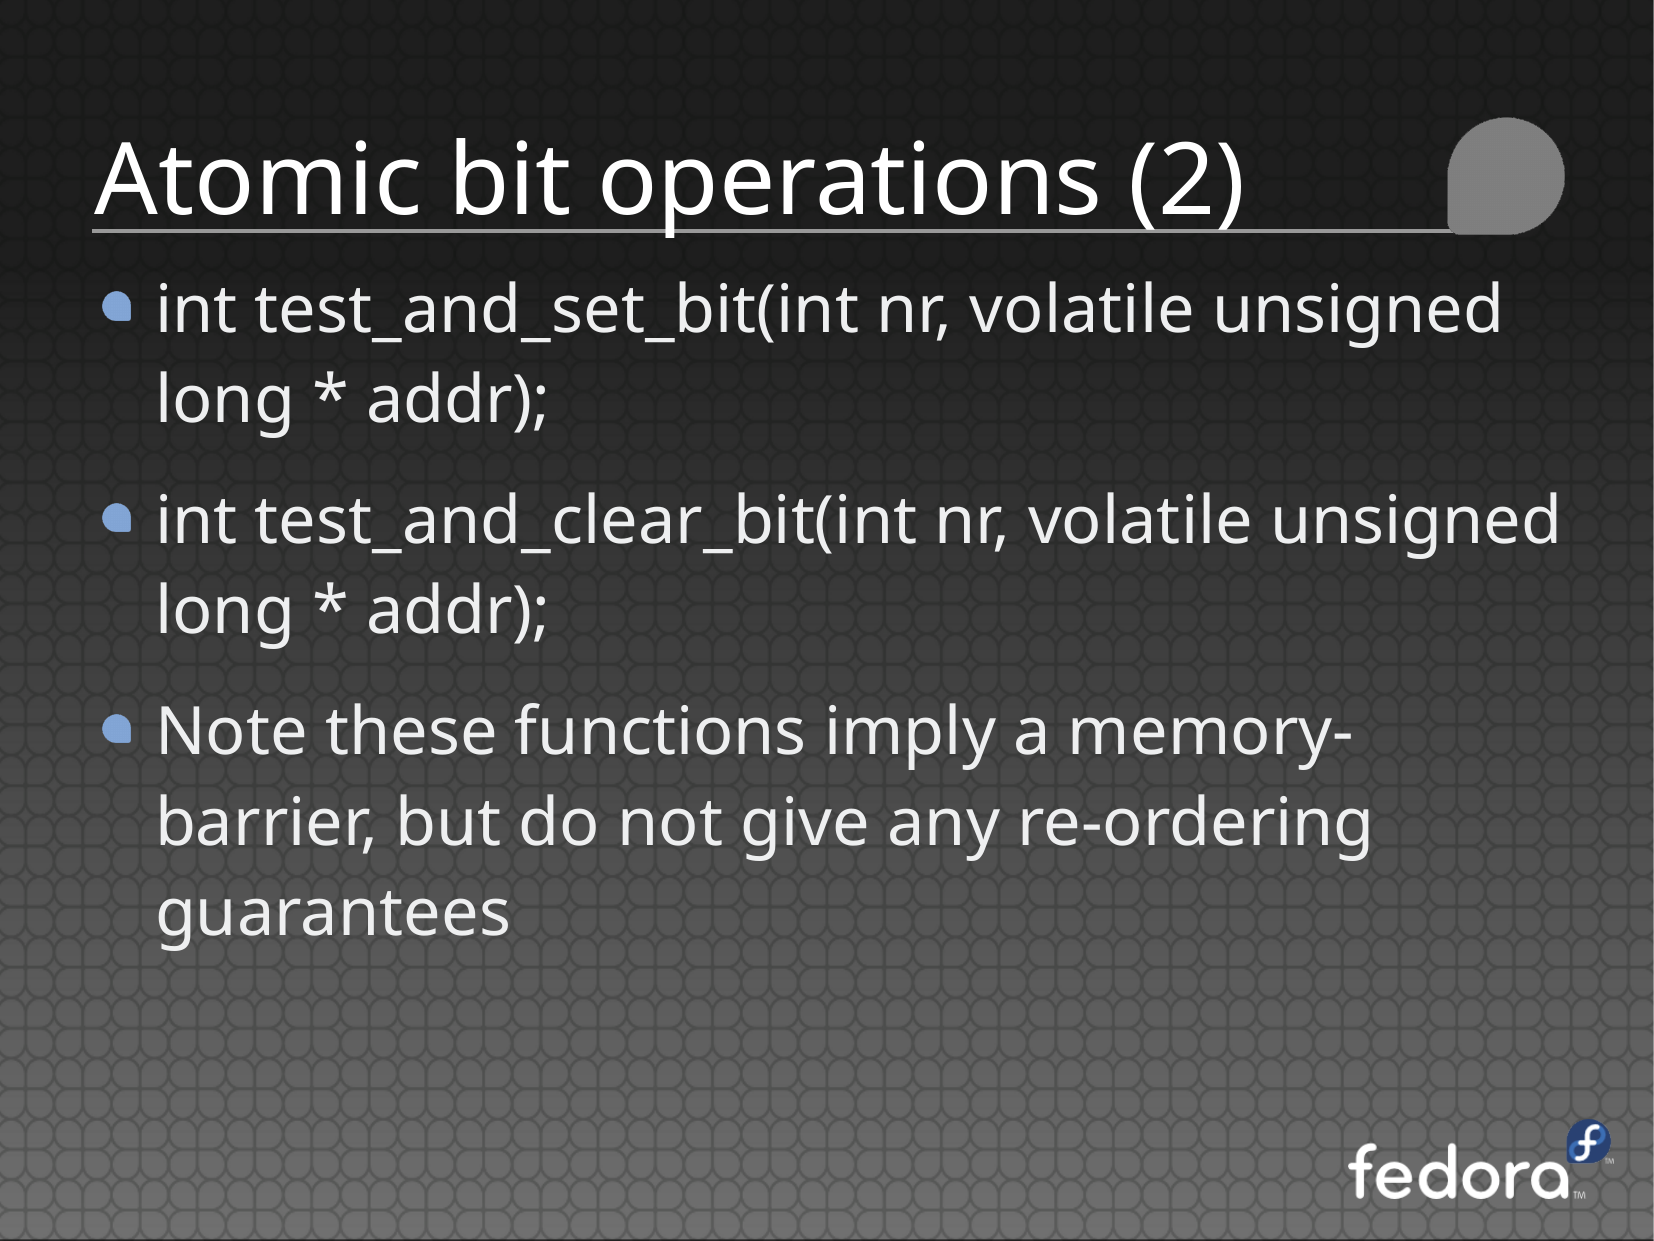

Atomic bit operations (2)
# int test_and_set_bit(int nr, volatile unsigned long * addr);
int test_and_clear_bit(int nr, volatile unsigned long * addr);
Note these functions imply a memory-barrier, but do not give any re-ordering guarantees